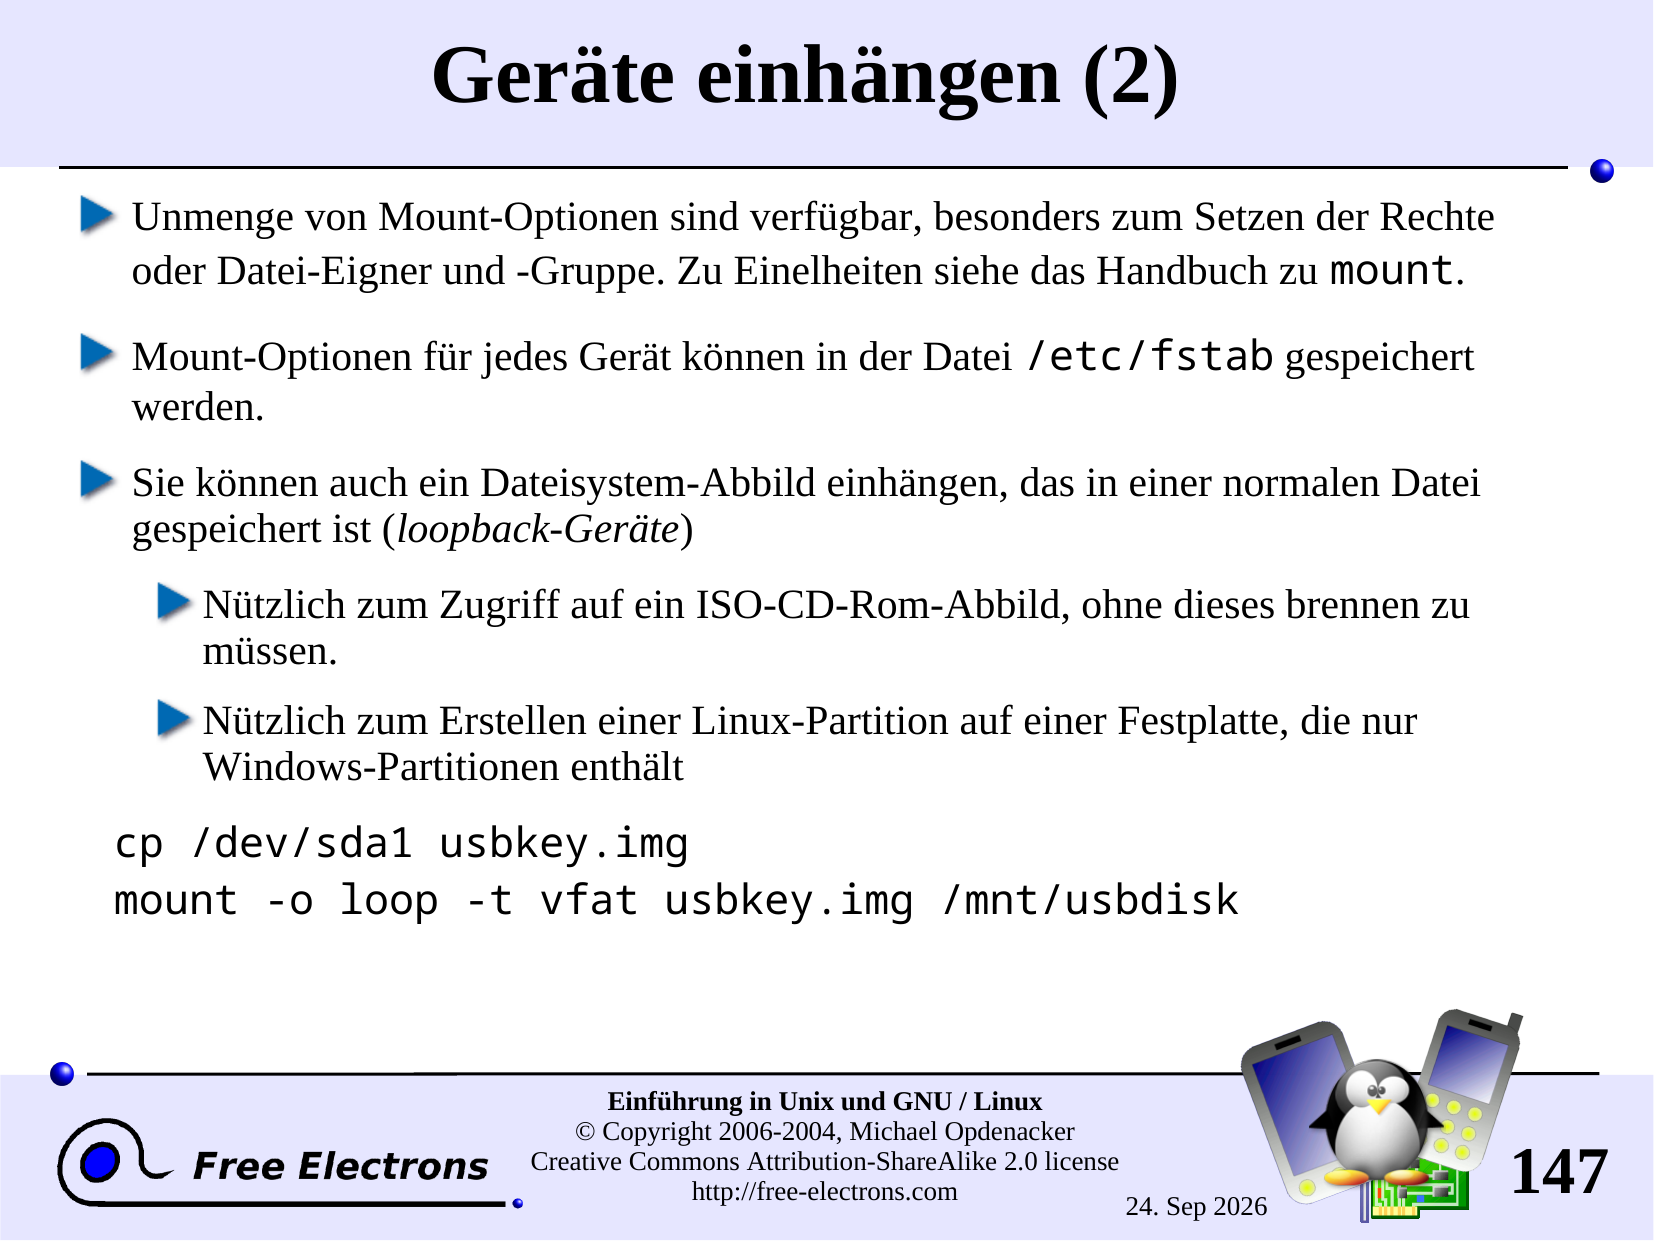

# Geräte einhängen (2)
Unmenge von Mount-Optionen sind verfügbar, besonders zum Setzen der Rechte oder Datei-Eigner und -Gruppe. Zu Einelheiten siehe das Handbuch zu mount.
Mount-Optionen für jedes Gerät können in der Datei /etc/fstab gespeichert werden.
Sie können auch ein Dateisystem-Abbild einhängen, das in einer normalen Datei gespeichert ist (loopback-Geräte)
Nützlich zum Zugriff auf ein ISO-CD-Rom-Abbild, ohne dieses brennen zu müssen.
Nützlich zum Erstellen einer Linux-Partition auf einer Festplatte, die nur Windows-Partitionen enthält
cp /dev/sda1 usbkey.img
mount -o loop -t vfat usbkey.img /mnt/usbdisk